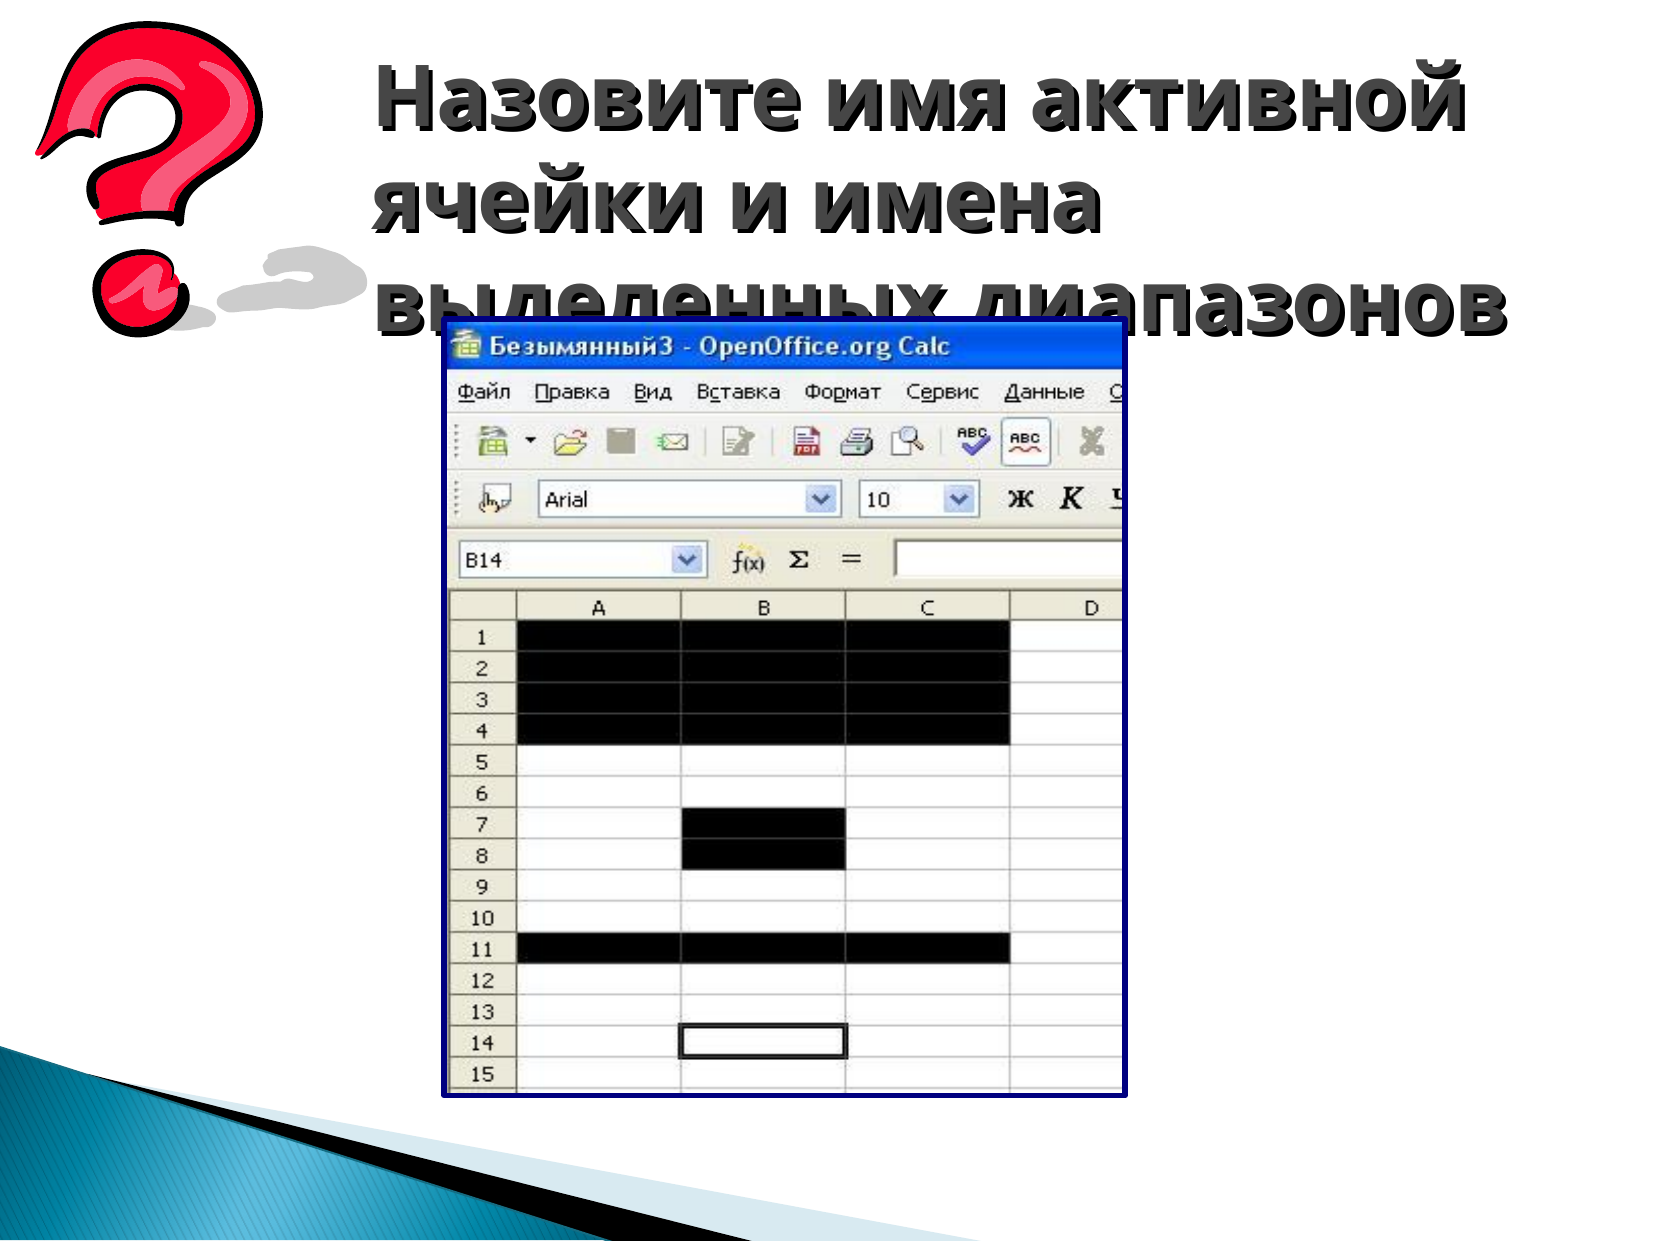

# Назовите имя активной ячейки и имена выделенных диапазонов